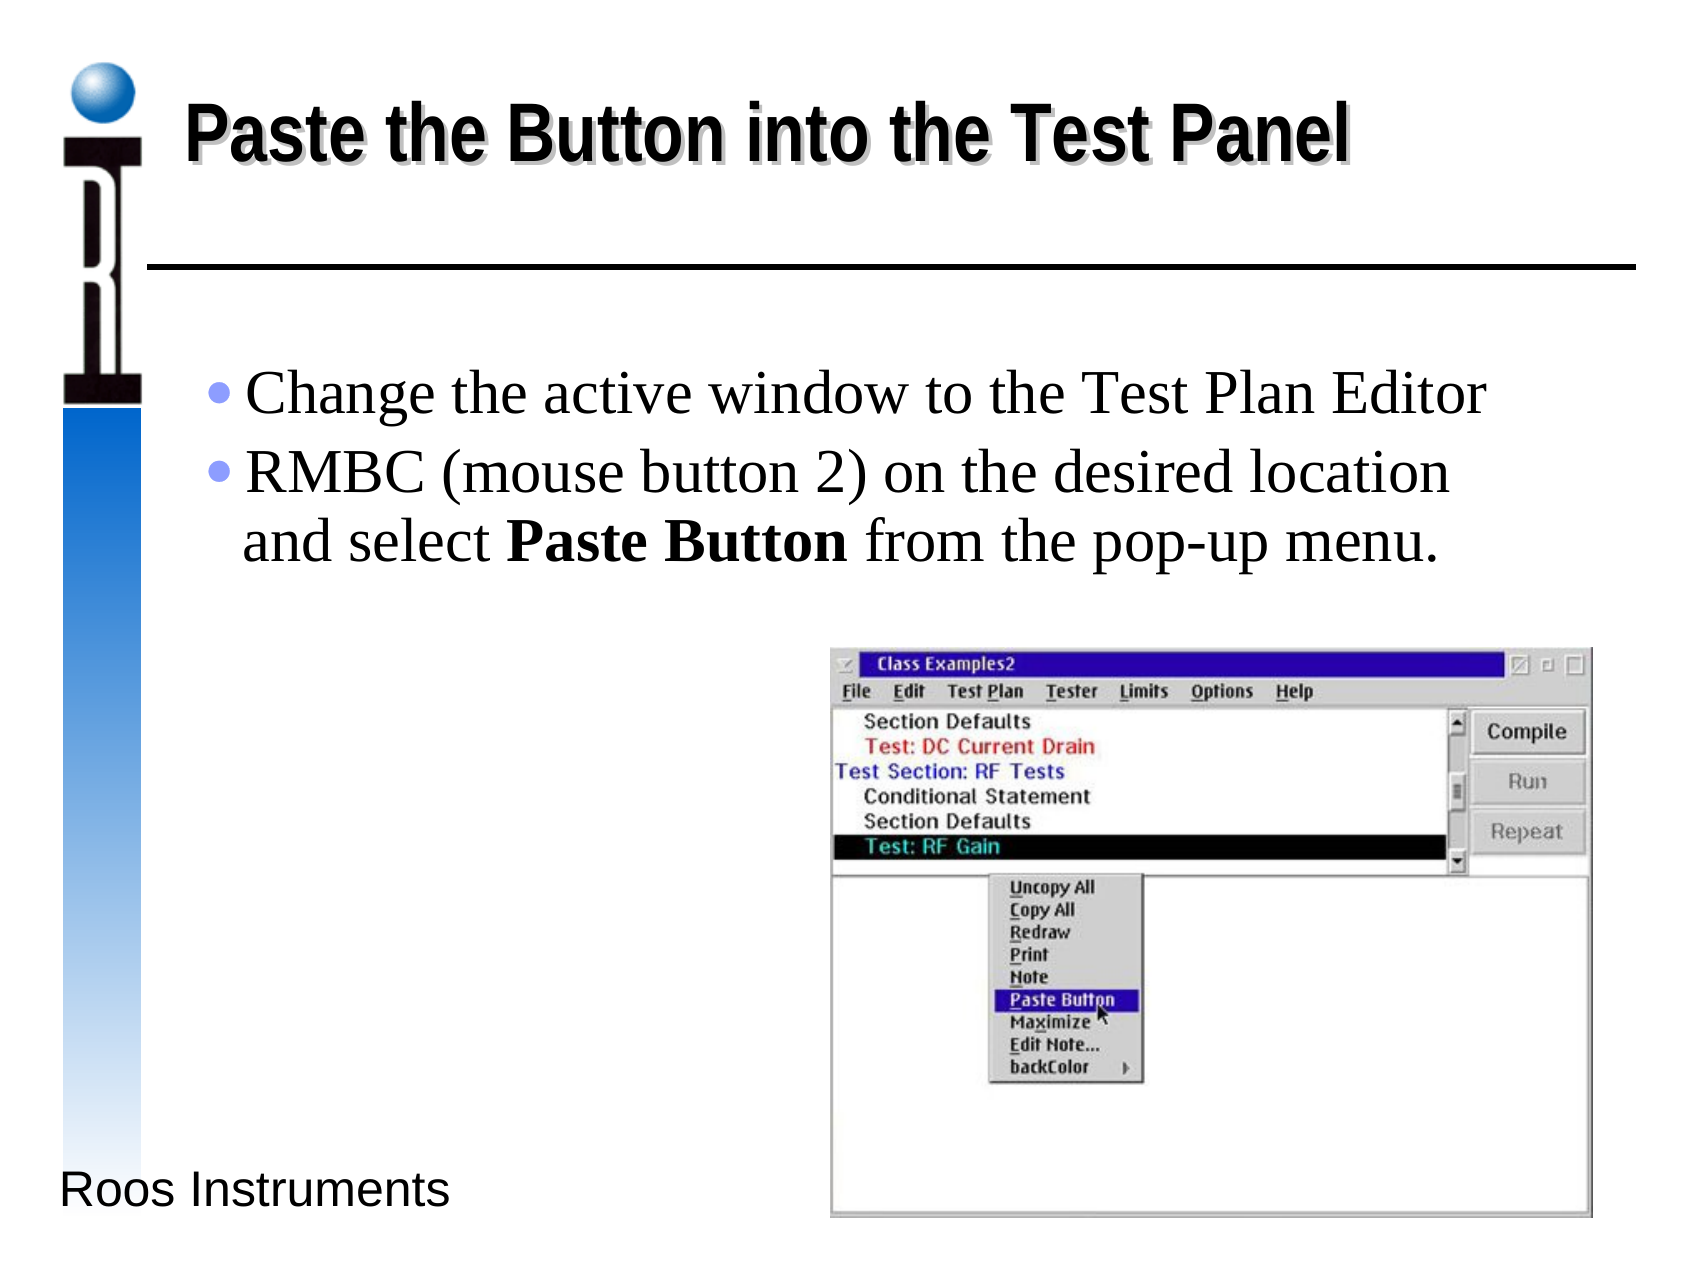

Paste the Button into the Test Panel
Change the active window to the Test Plan Editor
RMBC (mouse button 2) on the desired location and select Paste Button from the pop-up menu.